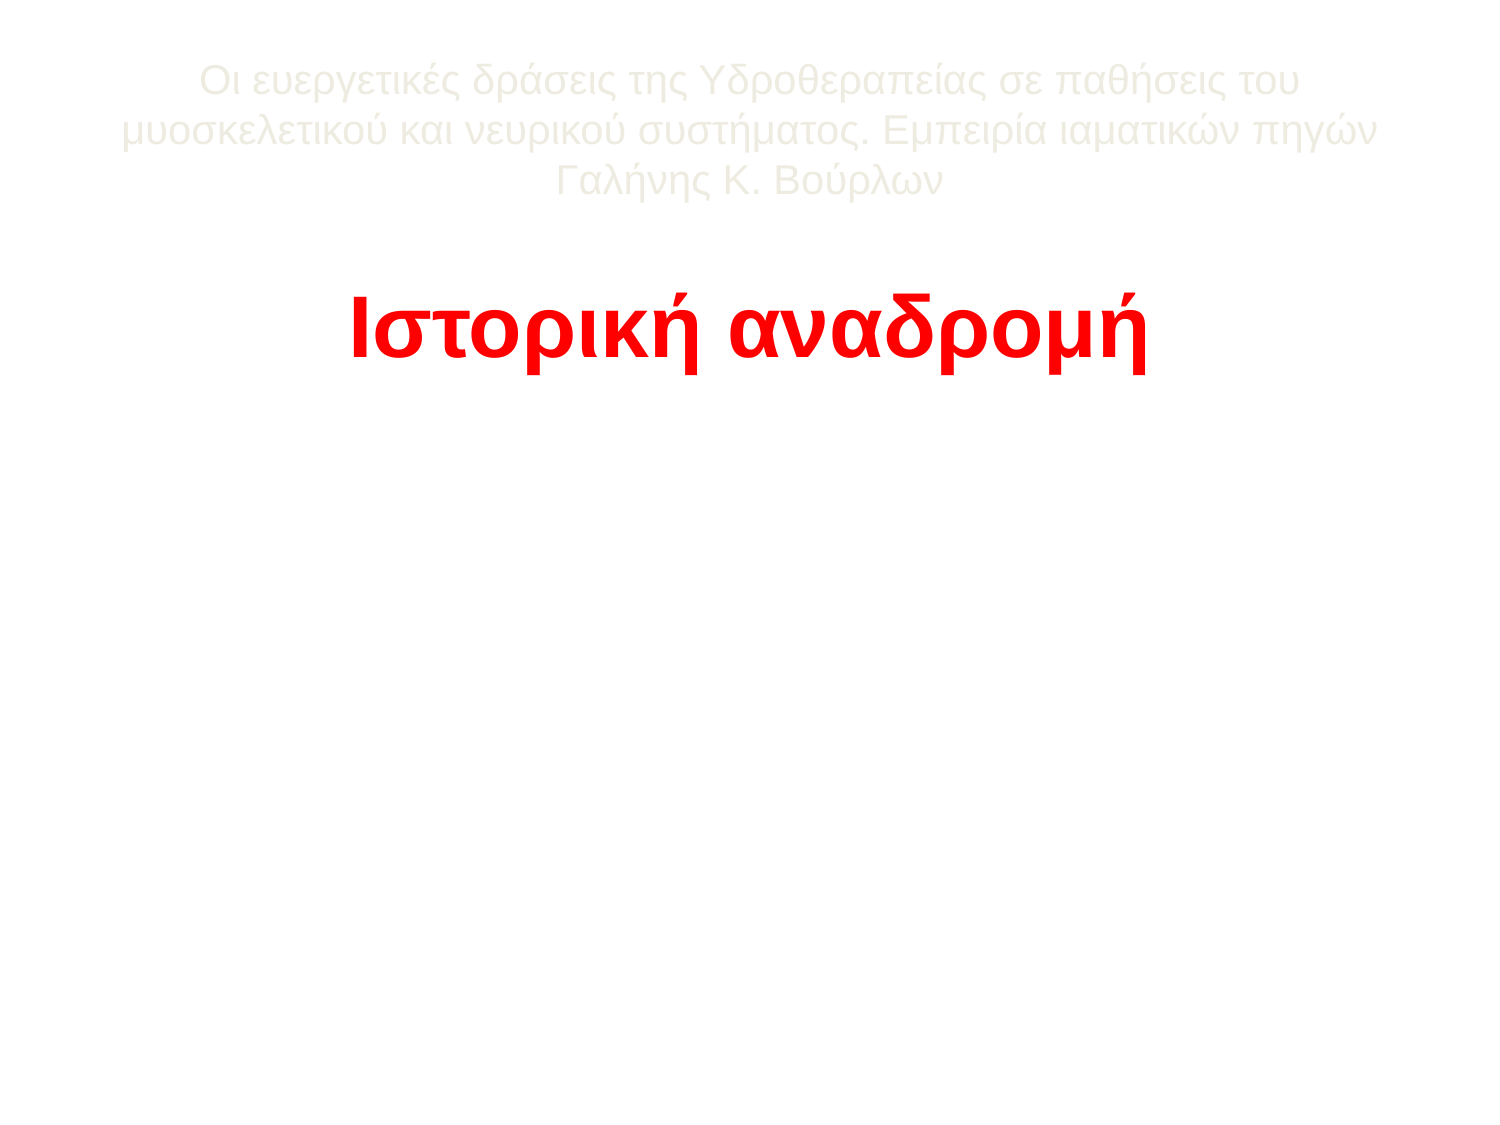

# Οι ευεργετικές δράσεις της Υδροθεραπείας σε παθήσεις του μυοσκελετικού και νευρικού συστήματος. Εμπειρία ιαματικών πηγών Γαλήνης Κ. Βούρλων
Ιστορική αναδρομή
Σανσκριτικές γραφές 1500 π.Χ. : πραγματεύονται περί υδροθεραπείας
Πυθαγόρας (582-507 π.Χ.) : εισαγάγει τη θεραπεία δια ψυχρού ύδατος
Ιπποκράτης (460-370 π.Χ.) : περί αέρων, υδάτων, τόπων. Βοηθά τα μέγιστα στη διάδοση της υδροθεραπείας και θερμοθεραπείας
Ασκληπιάδης «ο ψυχρολούτης» (129-59 π.Χ.) : εισαγάγει τις ψυχρές καταιονήσεις στους ψυχοπαθείς